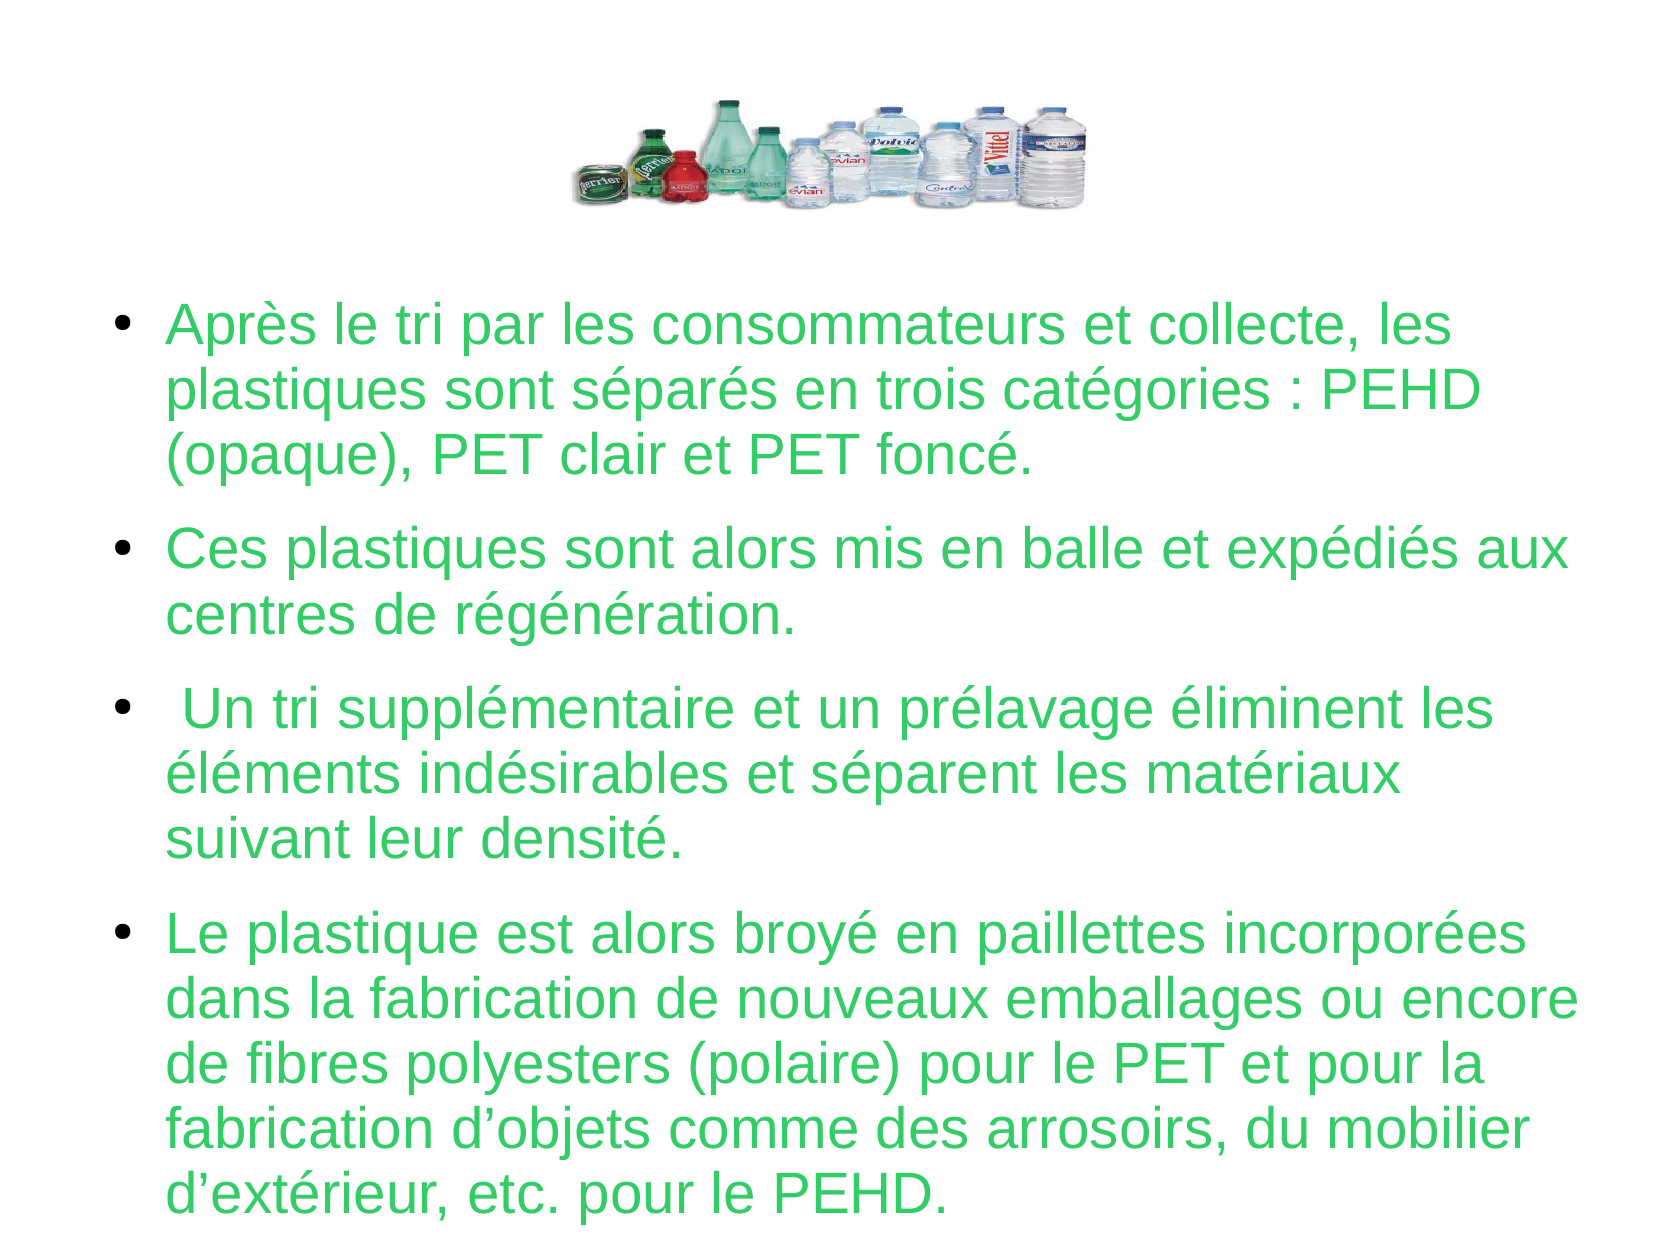

#
Après le tri par les consommateurs et collecte, les plastiques sont séparés en trois catégories : PEHD (opaque), PET clair et PET foncé.
Ces plastiques sont alors mis en balle et expédiés aux centres de régénération.
 Un tri supplémentaire et un prélavage éliminent les éléments indésirables et séparent les matériaux suivant leur densité.
Le plastique est alors broyé en paillettes incorporées dans la fabrication de nouveaux emballages ou encore de fibres polyesters (polaire) pour le PET et pour la fabrication d’objets comme des arrosoirs, du mobilier d’extérieur, etc. pour le PEHD.